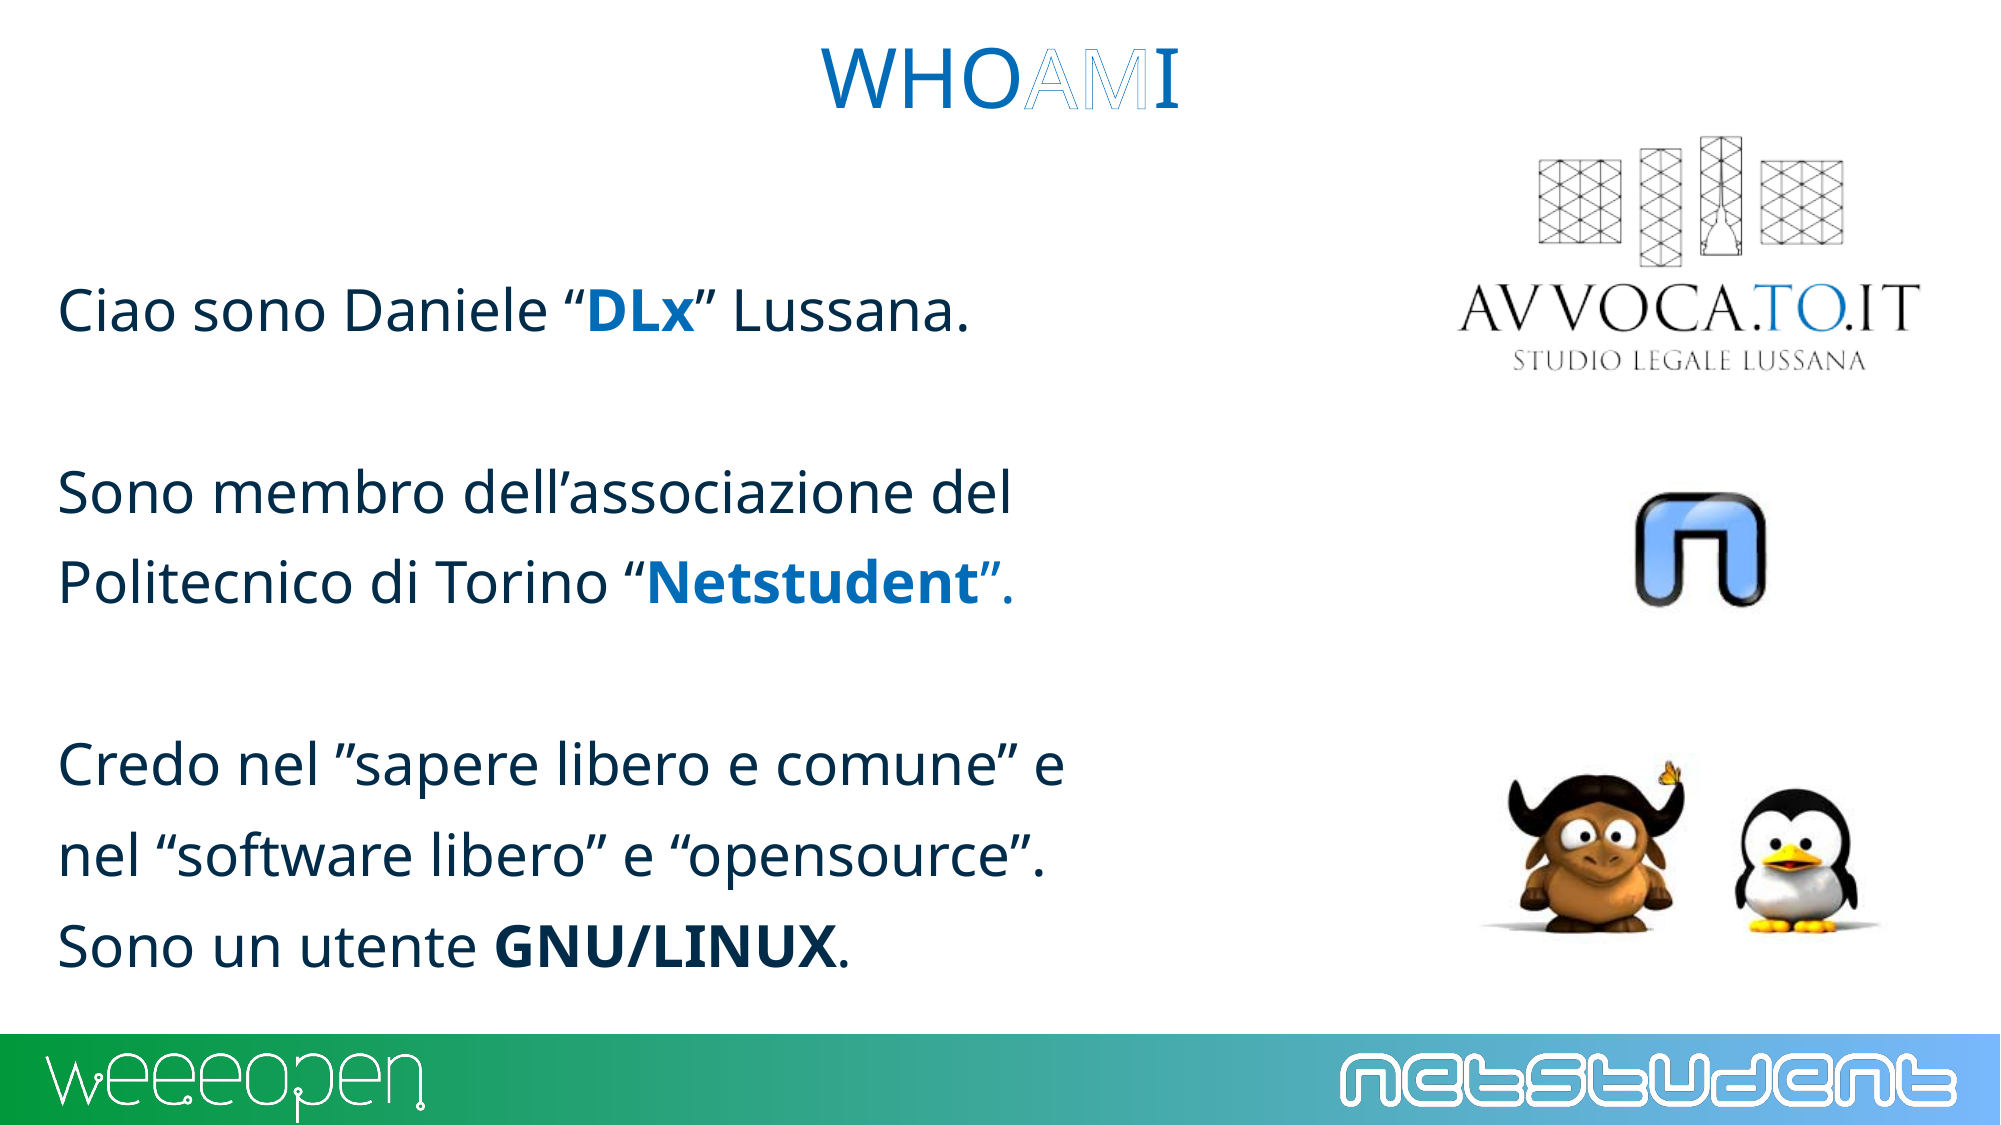

WHOAMI
Ciao sono Daniele “DLx” Lussana.
Sono membro dell’associazione del
Politecnico di Torino “Netstudent”.
Credo nel ”sapere libero e comune” e
nel “software libero” e “opensource”.
Sono un utente GNU/LINUX.